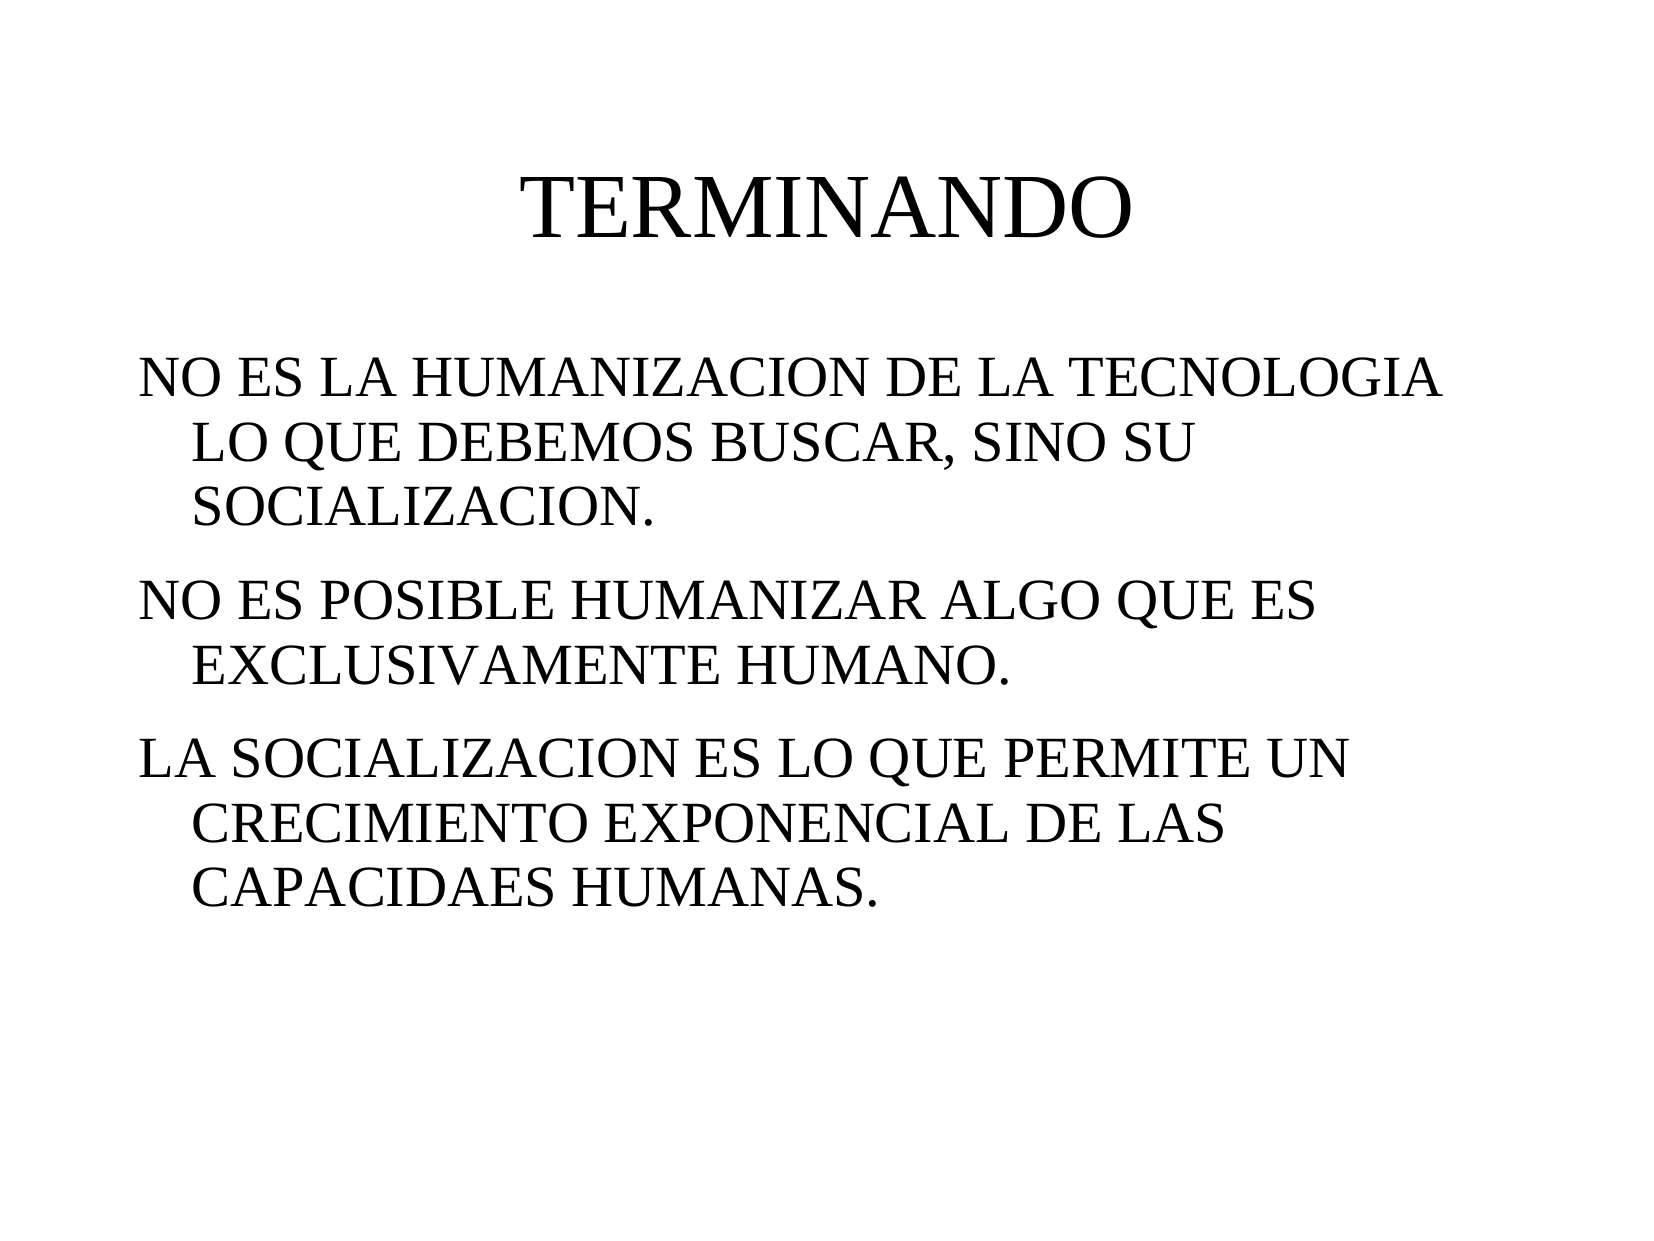

# TERMINANDO
NO ES LA HUMANIZACION DE LA TECNOLOGIA LO QUE DEBEMOS BUSCAR, SINO SU SOCIALIZACION.
NO ES POSIBLE HUMANIZAR ALGO QUE ES EXCLUSIVAMENTE HUMANO.
LA SOCIALIZACION ES LO QUE PERMITE UN CRECIMIENTO EXPONENCIAL DE LAS CAPACIDAES HUMANAS.